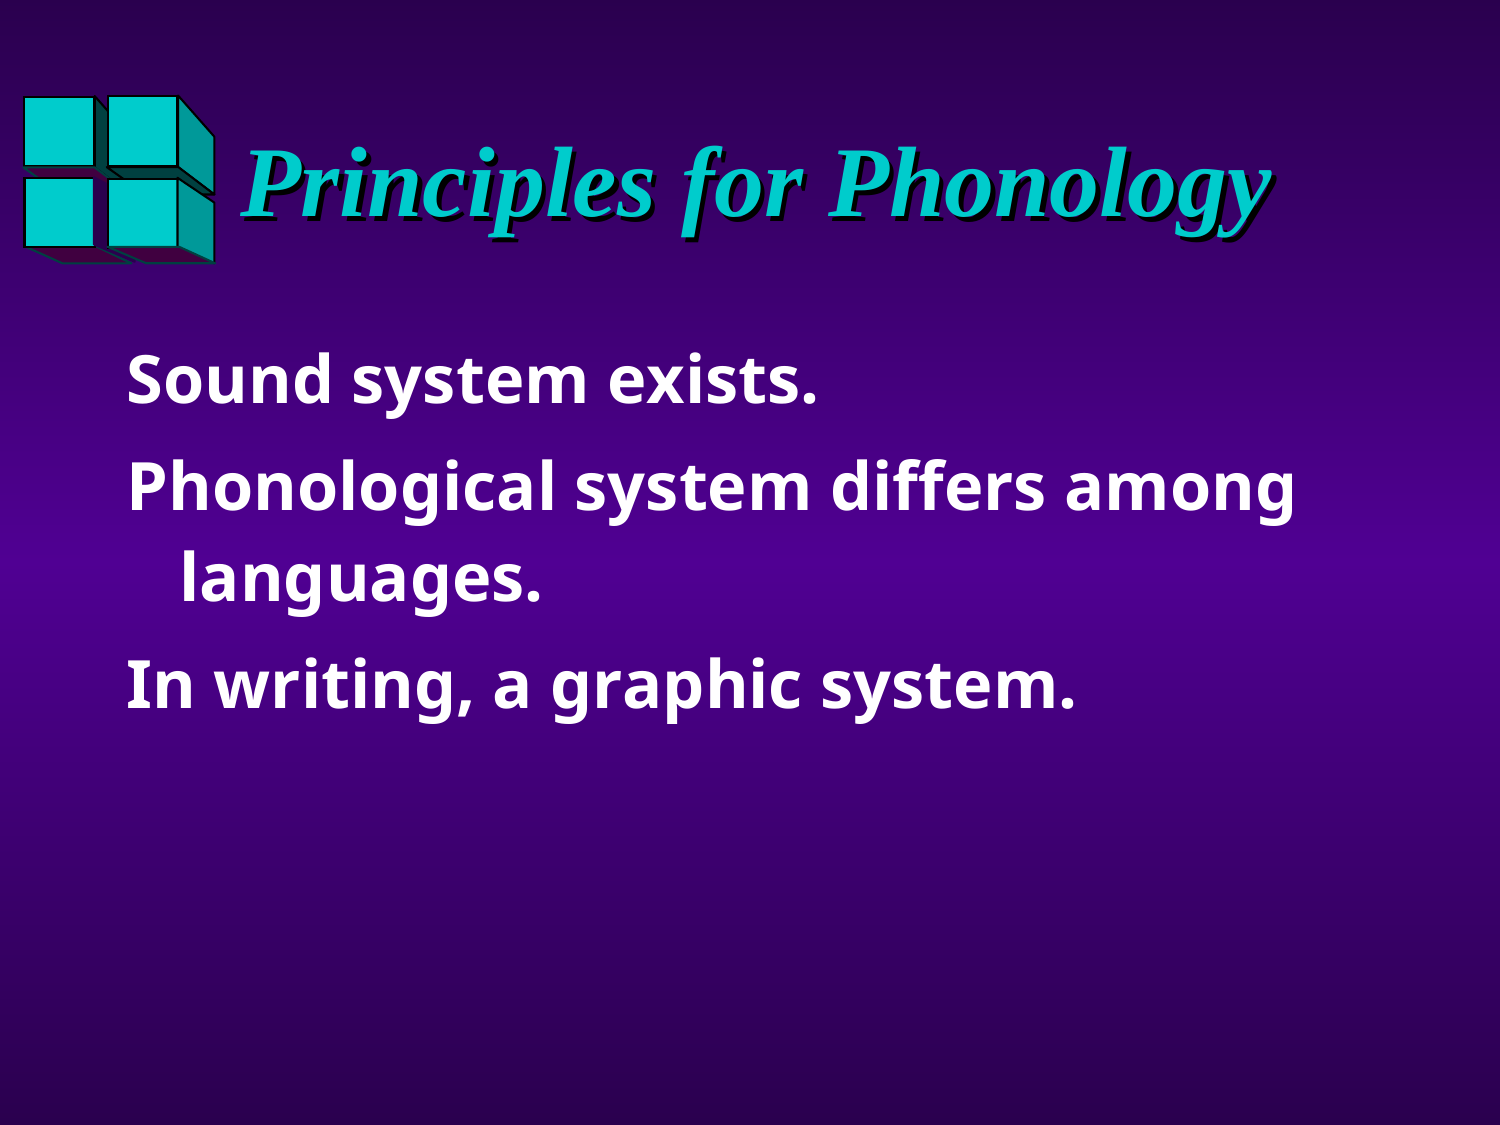

# Principles for Phonology
Sound system exists.
Phonological system differs among languages.
In writing, a graphic system.